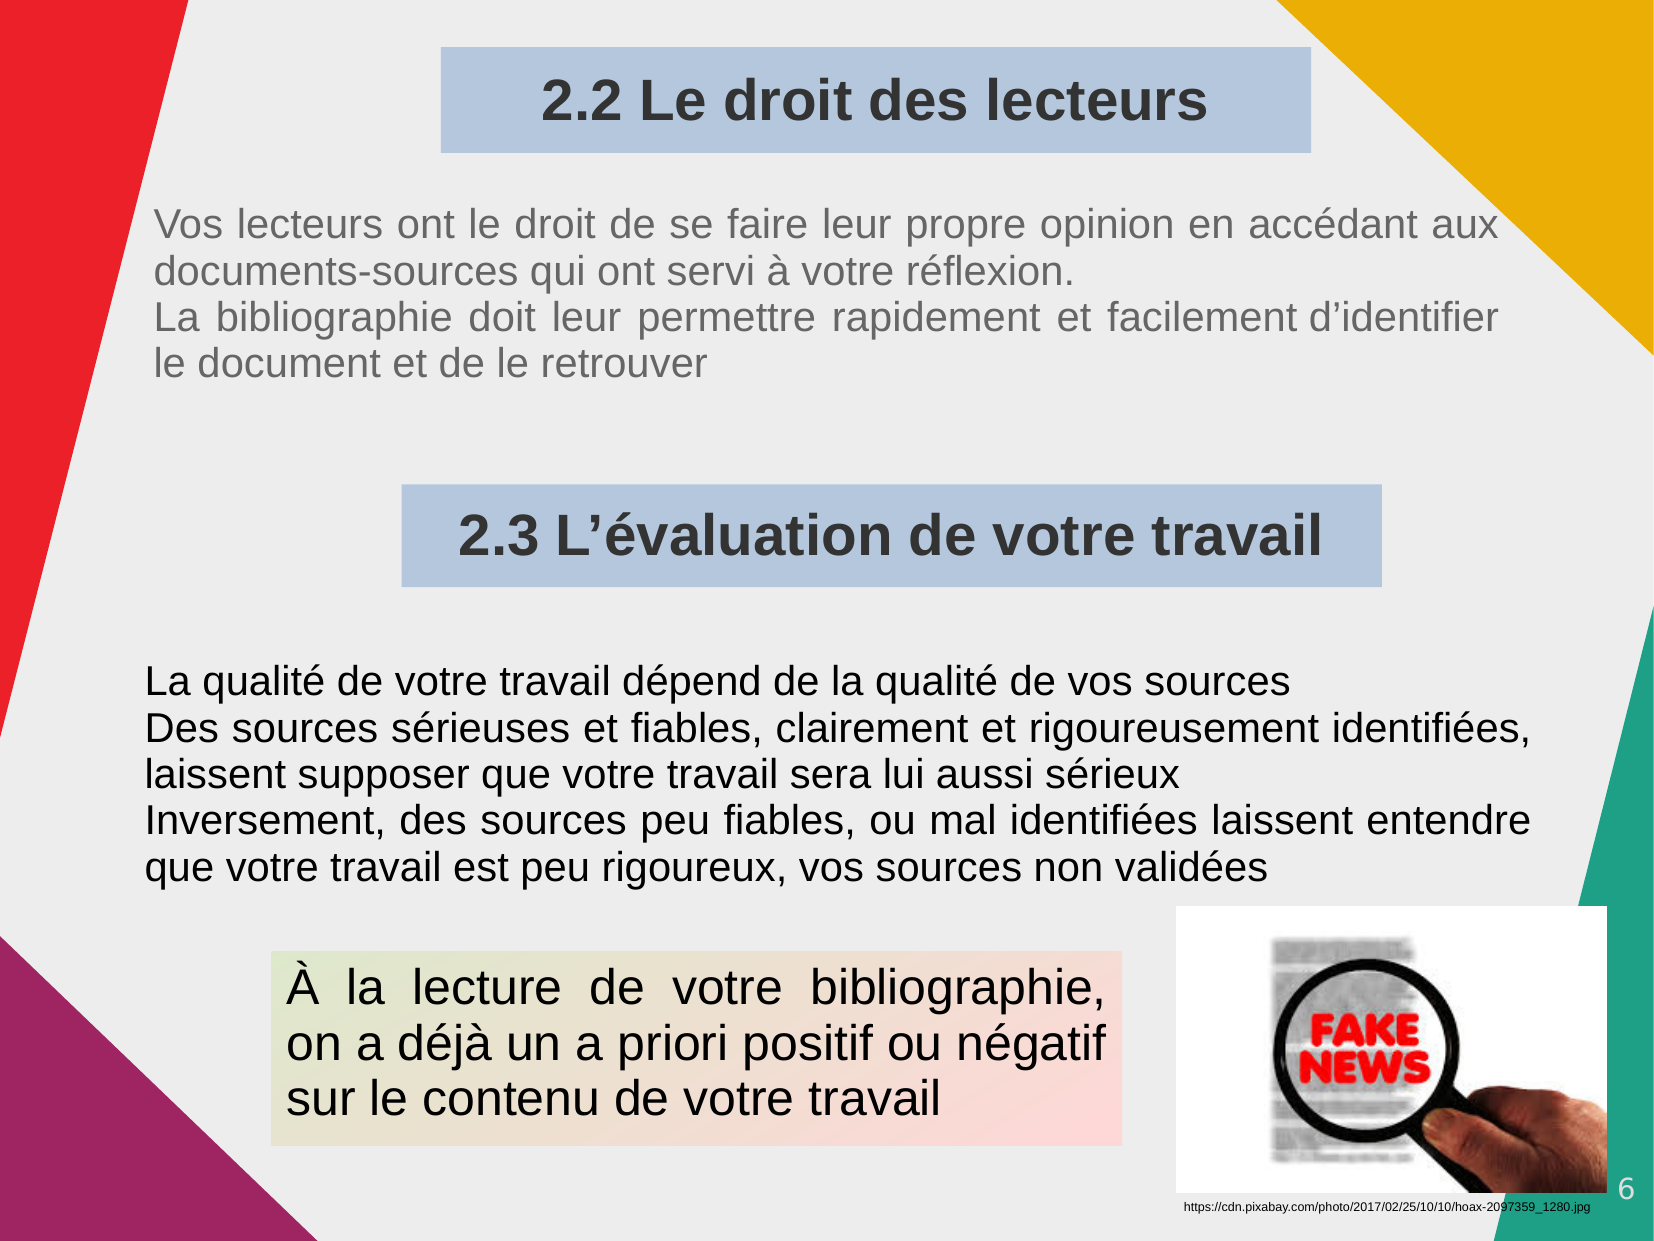

# 2.2 Le droit des lecteurs
Vos lecteurs ont le droit de se faire leur propre opinion en accédant aux documents-sources qui ont servi à votre réflexion.
La bibliographie doit leur permettre rapidement et facilement d’identifier le document et de le retrouver
2.3 L’évaluation de votre travail
La qualité de votre travail dépend de la qualité de vos sources
Des sources sérieuses et fiables, clairement et rigoureusement identifiées, laissent supposer que votre travail sera lui aussi sérieux
Inversement, des sources peu fiables, ou mal identifiées laissent entendre que votre travail est peu rigoureux, vos sources non validées
À la lecture de votre bibliographie, on a déjà un a priori positif ou négatif sur le contenu de votre travail
6
https://cdn.pixabay.com/photo/2017/02/25/10/10/hoax-2097359_1280.jpg